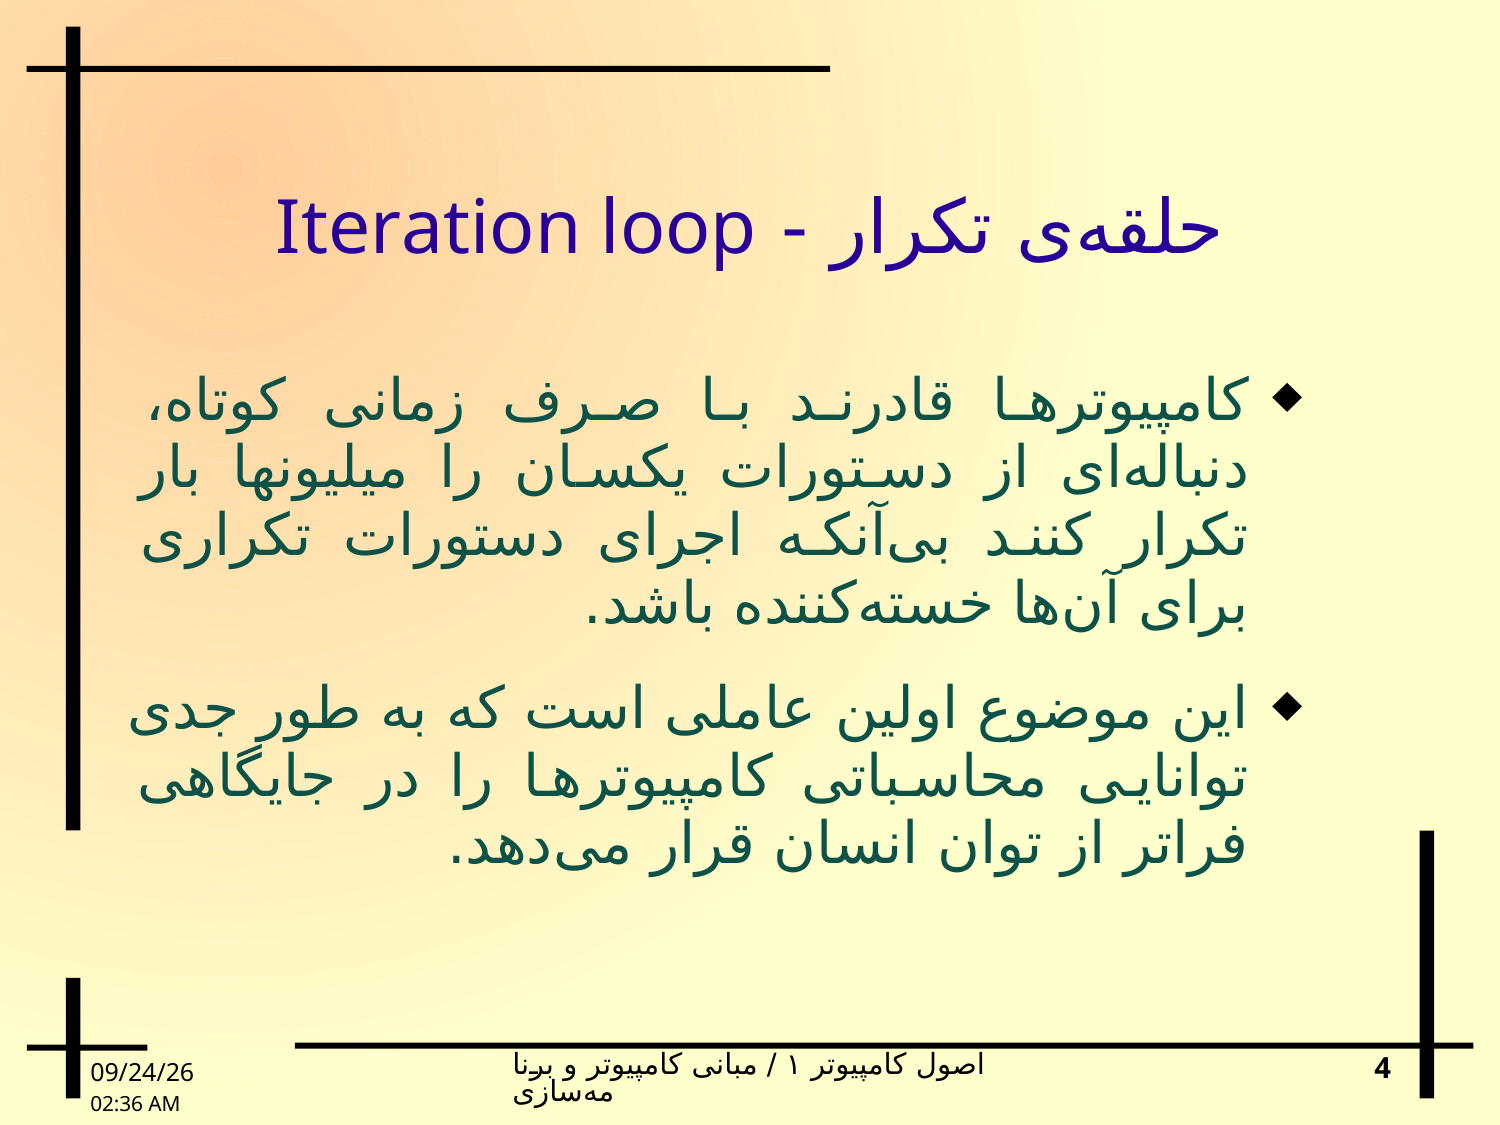

حلقه‌ی تکرار - Iteration loop
# کامپیوترها قادرند با صرف زمانی کوتاه، دنباله‌ای از دستورات یکسان را میلیونها بار تکرار کنند بی‌آنکه اجرای دستورات تکراری برای آن‌ها خسته‌کننده باشد.
این موضوع اولین عاملی است که به طور جدی توانایی محاسباتی کامپیوترها را در جایگاهی فراتر از توان انسان قرار می‌دهد.
اصول کامپیوتر ۱ / مبانی کامپیوتر و برنامه‌سازی
4